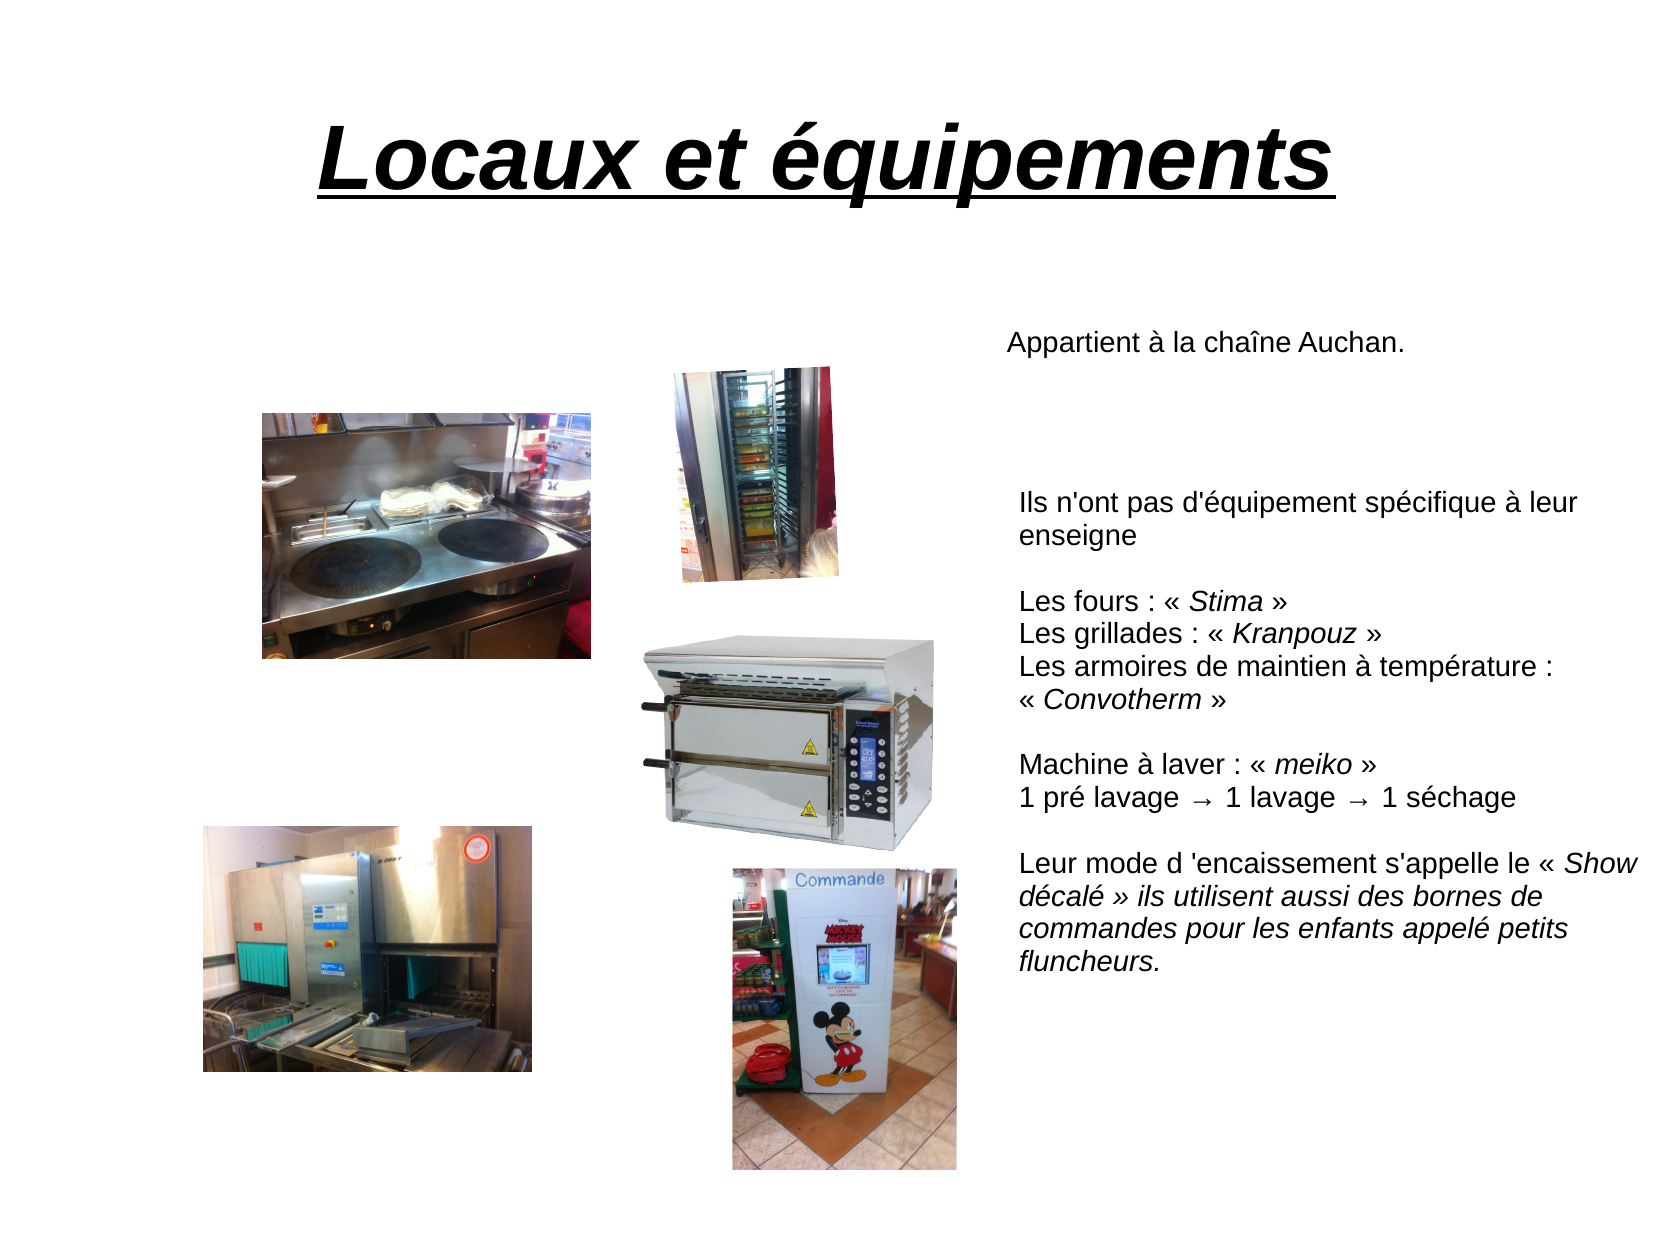

# Locaux et équipements
Appartient à la chaîne Auchan.
Ils n'ont pas d'équipement spécifique à leur enseigne
Les fours : « Stima »
Les grillades : « Kranpouz »
Les armoires de maintien à température : « Convotherm »
Machine à laver : « meiko »
1 pré lavage → 1 lavage → 1 séchage
Leur mode d 'encaissement s'appelle le « Show décalé » ils utilisent aussi des bornes de commandes pour les enfants appelé petits fluncheurs.